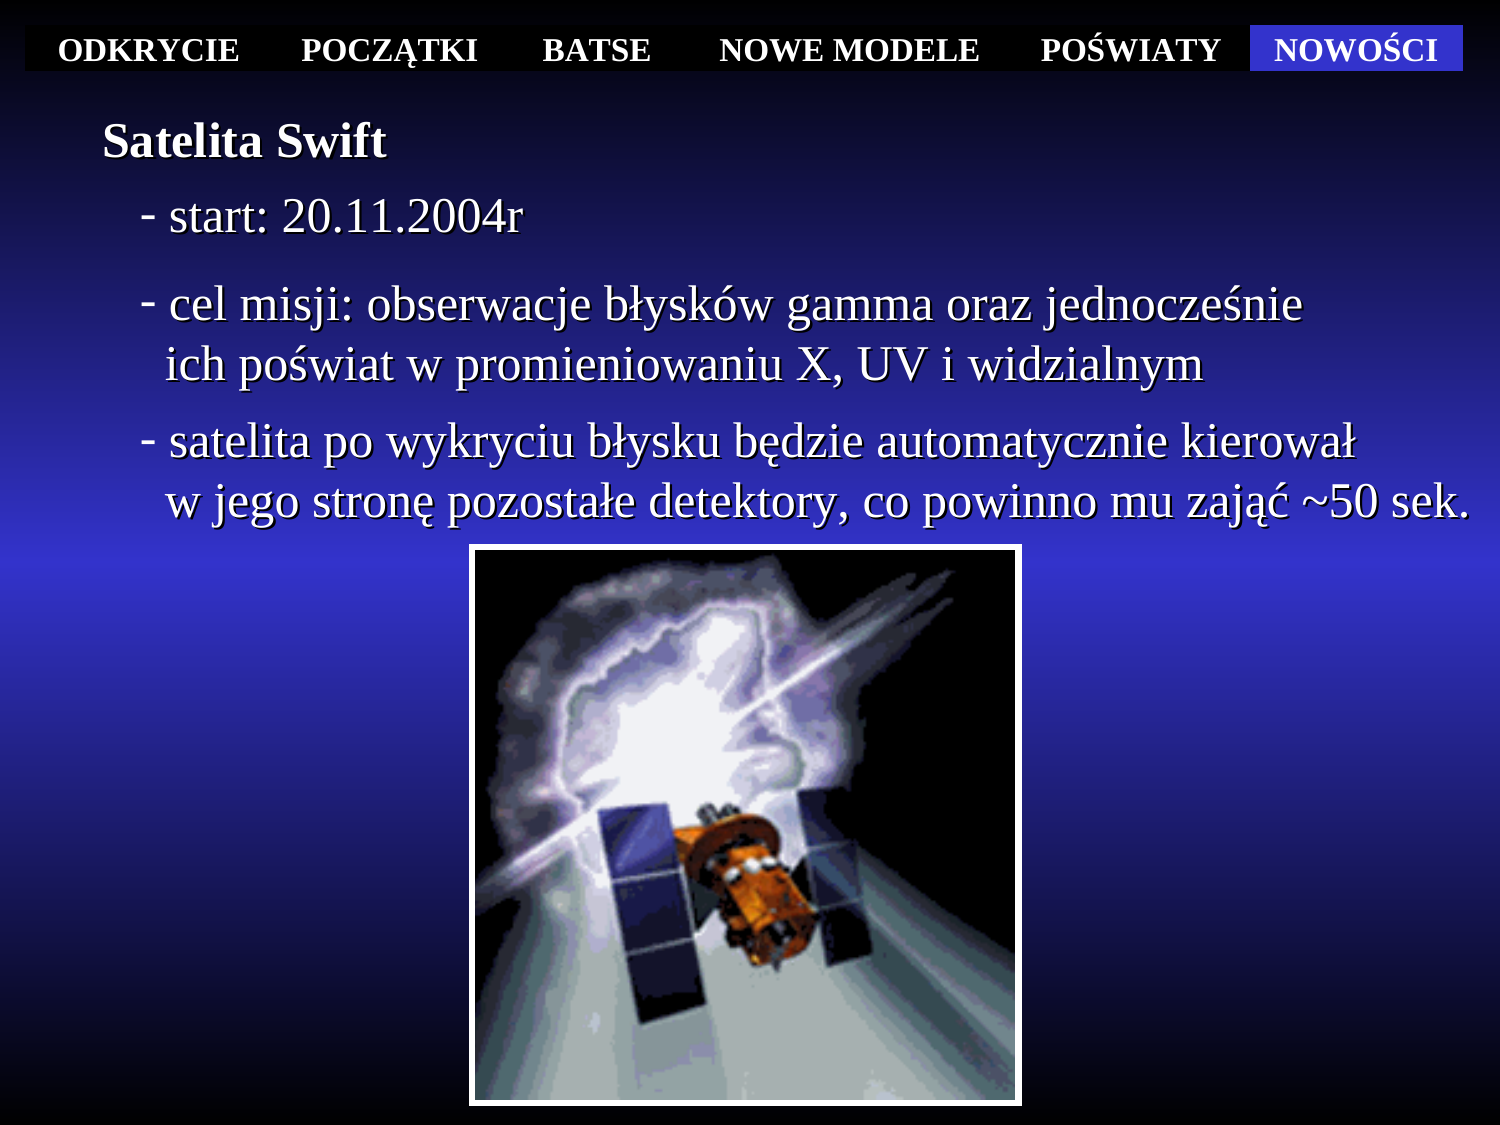

| ODKRYCIE | POCZĄTKI | BATSE | NOWE MODELE | POŚWIATY | NOWOŚCI |
| --- | --- | --- | --- | --- | --- |
Satelita Swift
 start: 20.11.2004r
 cel misji: obserwacje błysków gamma oraz jednocześnie
 ich poświat w promieniowaniu X, UV i widzialnym
 satelita po wykryciu błysku będzie automatycznie kierował
 w jego stronę pozostałe detektory, co powinno mu zająć ~50 sek.